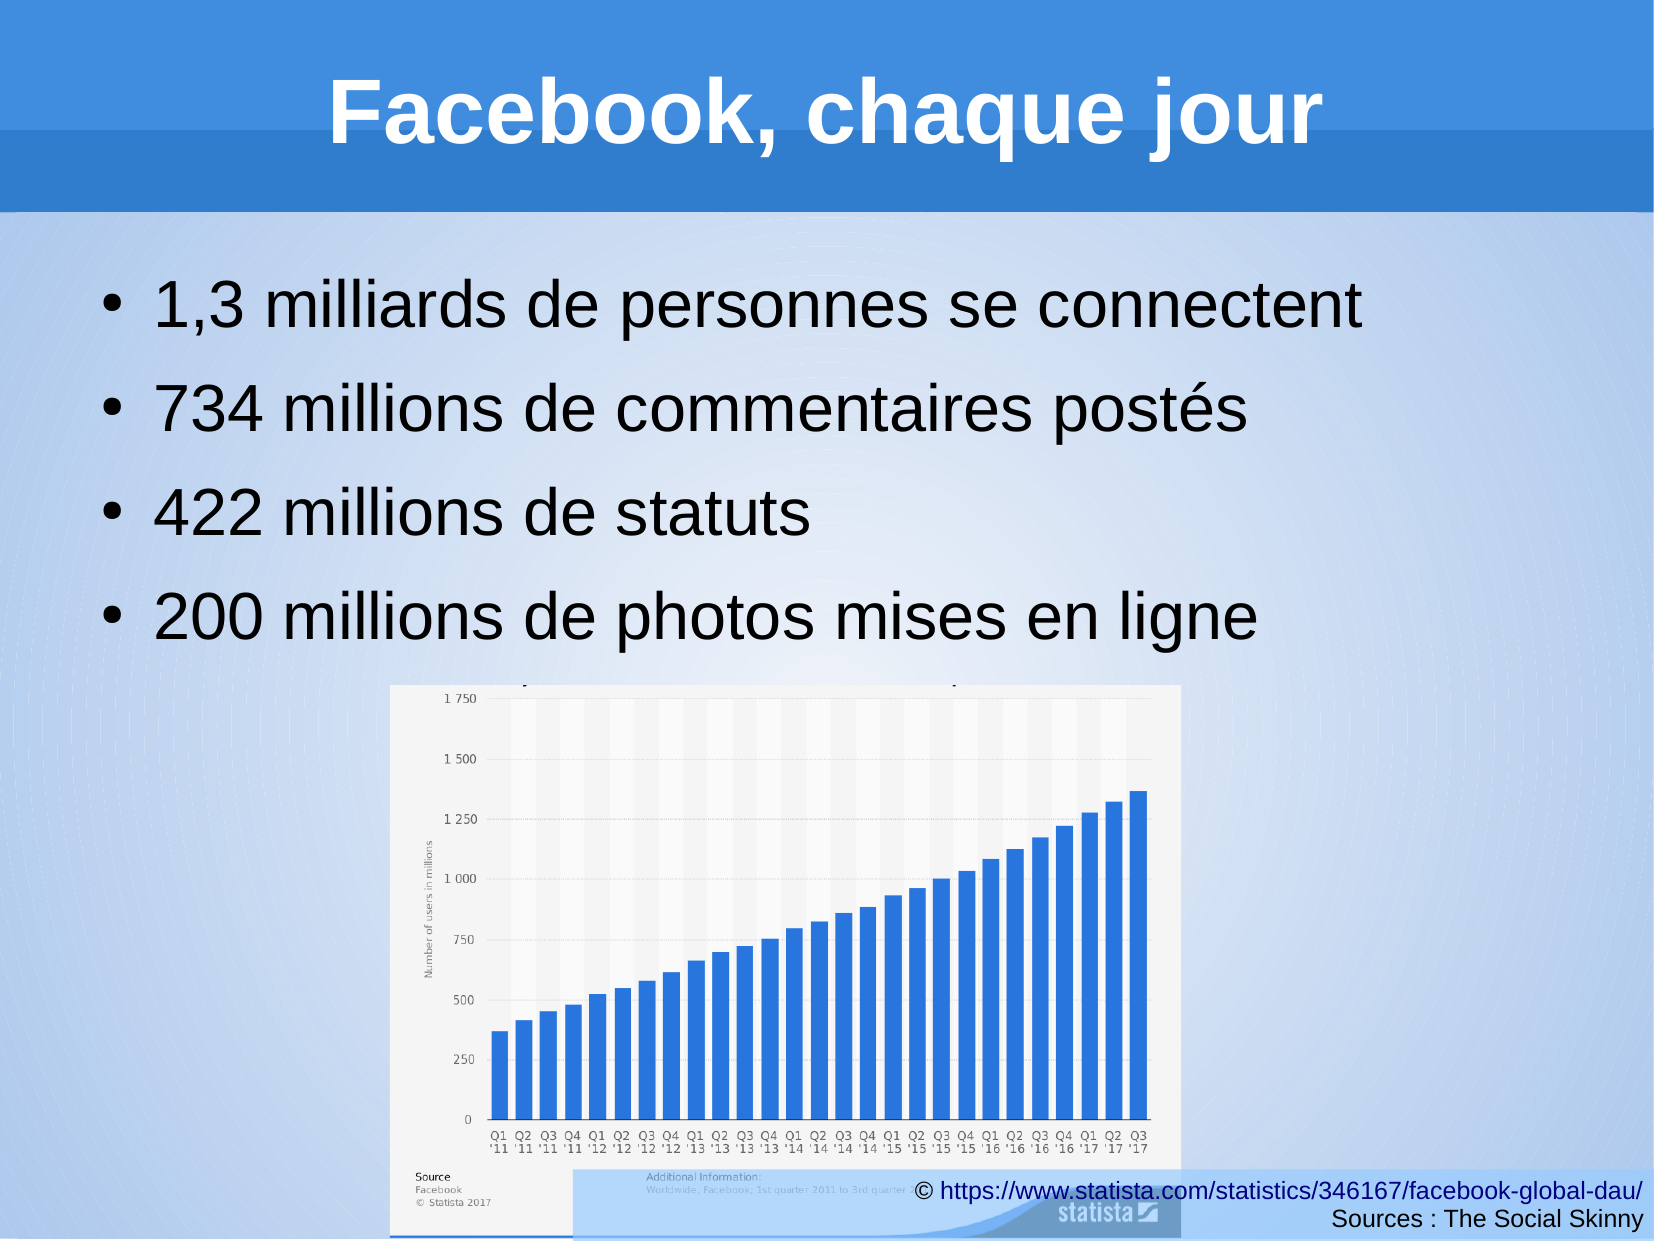

# Facebook, chaque jour
1,3 milliards de personnes se connectent
734 millions de commentaires postés
422 millions de statuts
200 millions de photos mises en ligne
© https://www.statista.com/statistics/346167/facebook-global-dau/
Sources : The Social Skinny